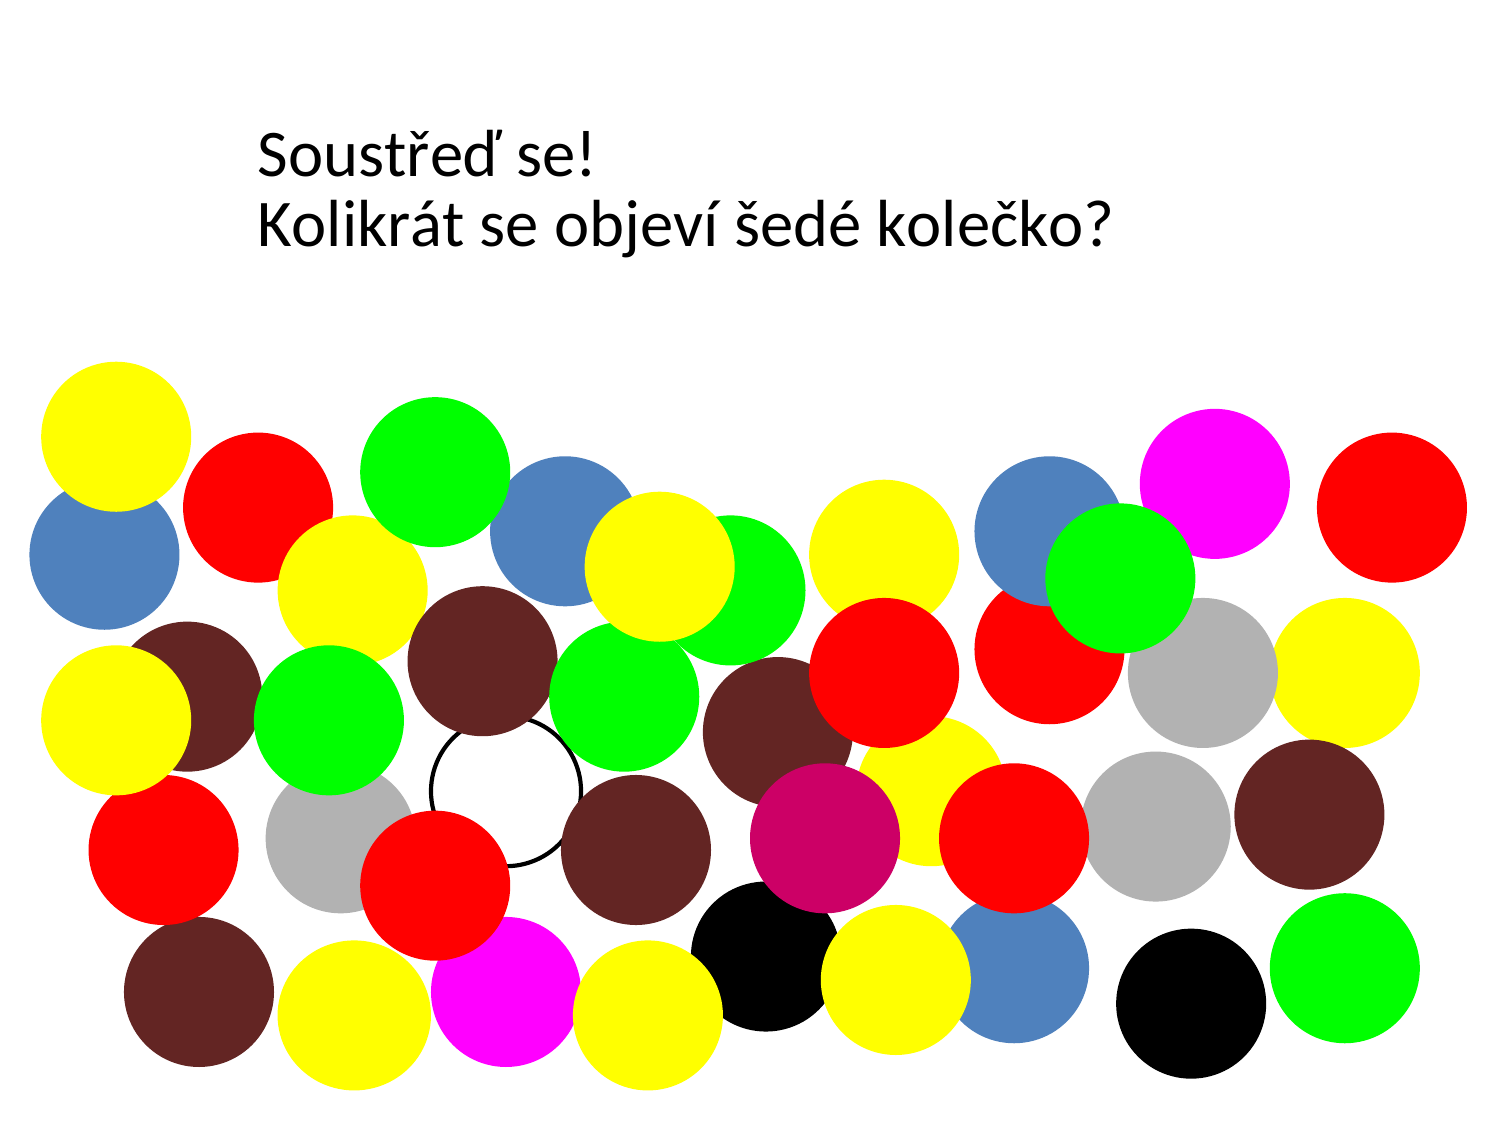

Soustřeď se!
Kolikrát se objeví šedé kolečko?